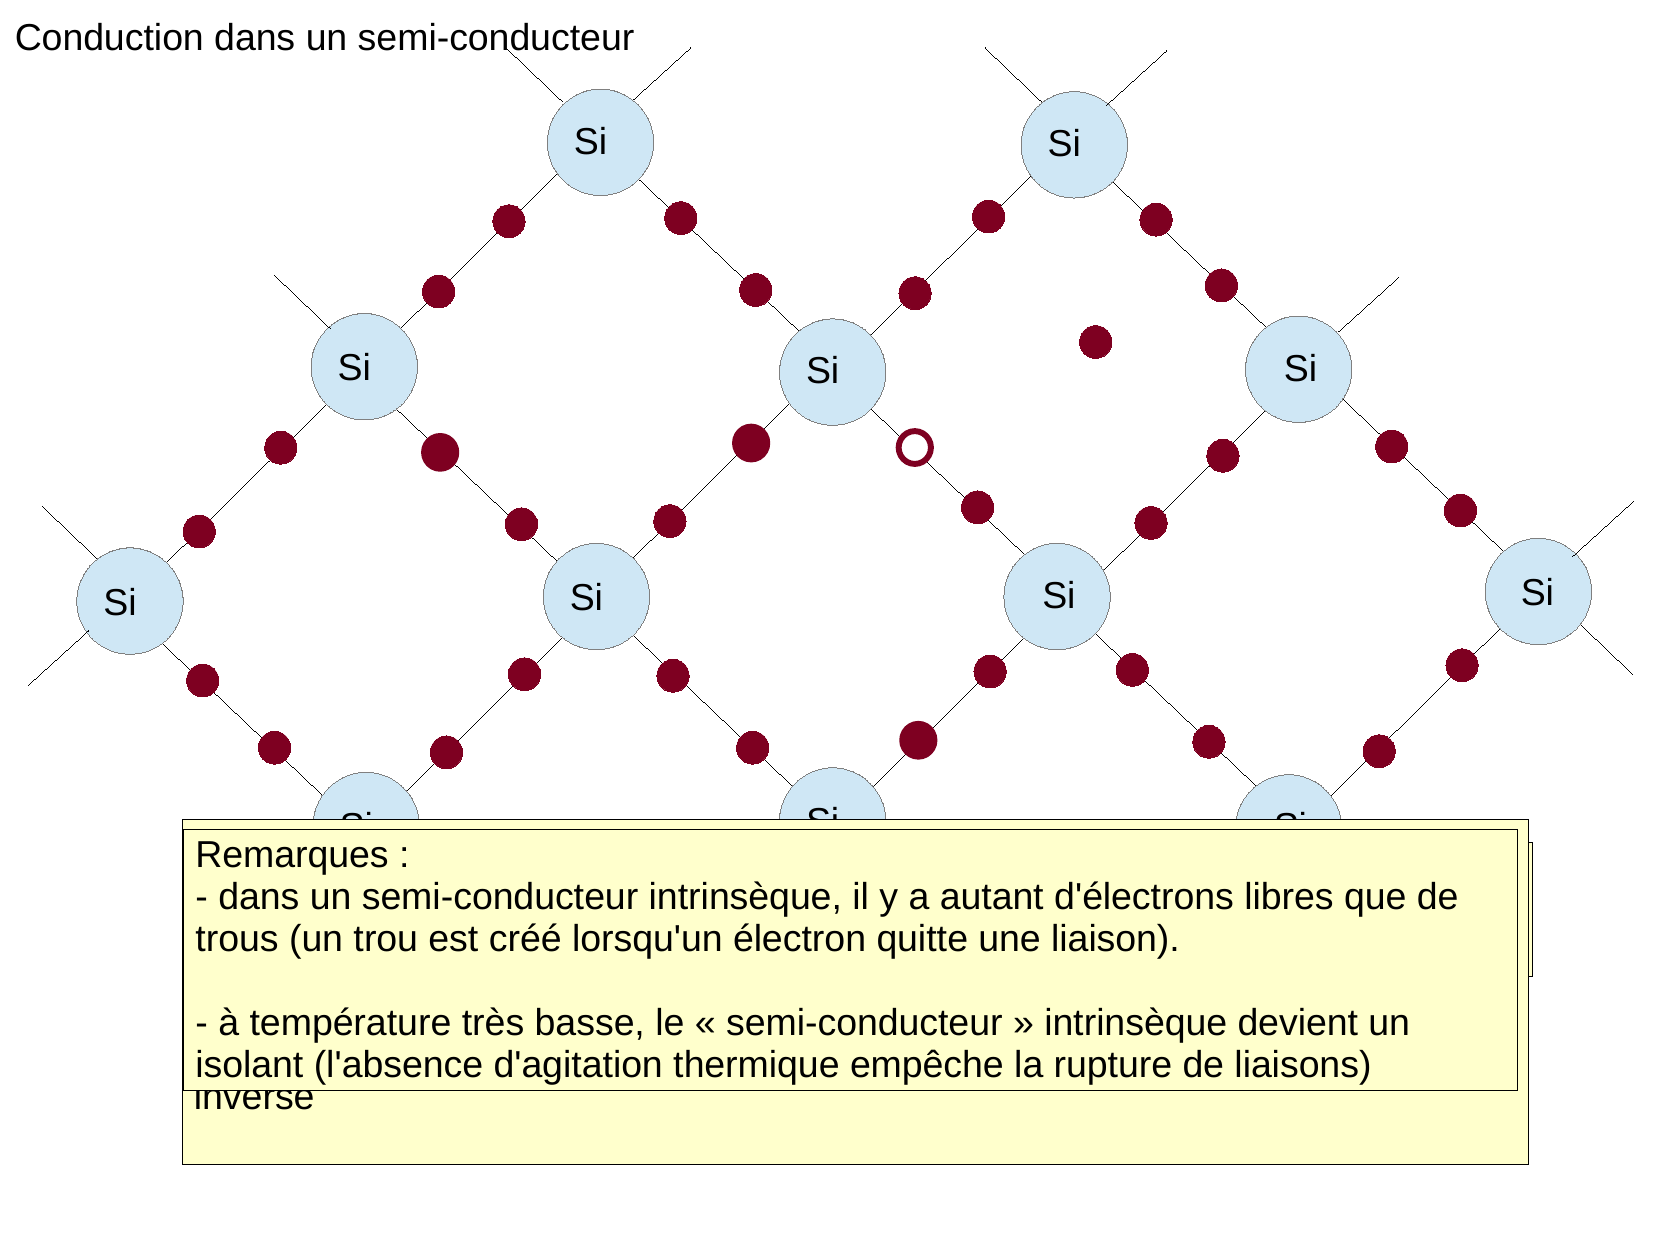

Conduction dans un semi-conducteur
Si
Si
Si
Si
Si
Si
Si
Si
Si
Si
Si
Si
Si
Si
Dans un semi-conducteur il y a deux types de déplacements :
- le déplacement d'électrons libérés : ce déplacement se fait à l'intérieur du cristal
- le déplacement d'électrons de valence qui se fait de trou en trou. Ce déplacement peut être considéré comme un déplacement de trous en sens inverse
Remarques :
- dans un semi-conducteur intrinsèque, il y a autant d'électrons libres que de trous (un trou est créé lorsqu'un électron quitte une liaison).
- à température très basse, le « semi-conducteur » intrinsèque devient un isolant (l'absence d'agitation thermique empêche la rupture de liaisons)
L'électron ayant quitté la liaison a laissé la place à un « trou ». Un autre électron de liaison va pouvoir venir combler ce trou, créant lui même un nouveau trou ...
Pendant ce temps, l'électron libre de se déplacer dans le cristal … se déplace !